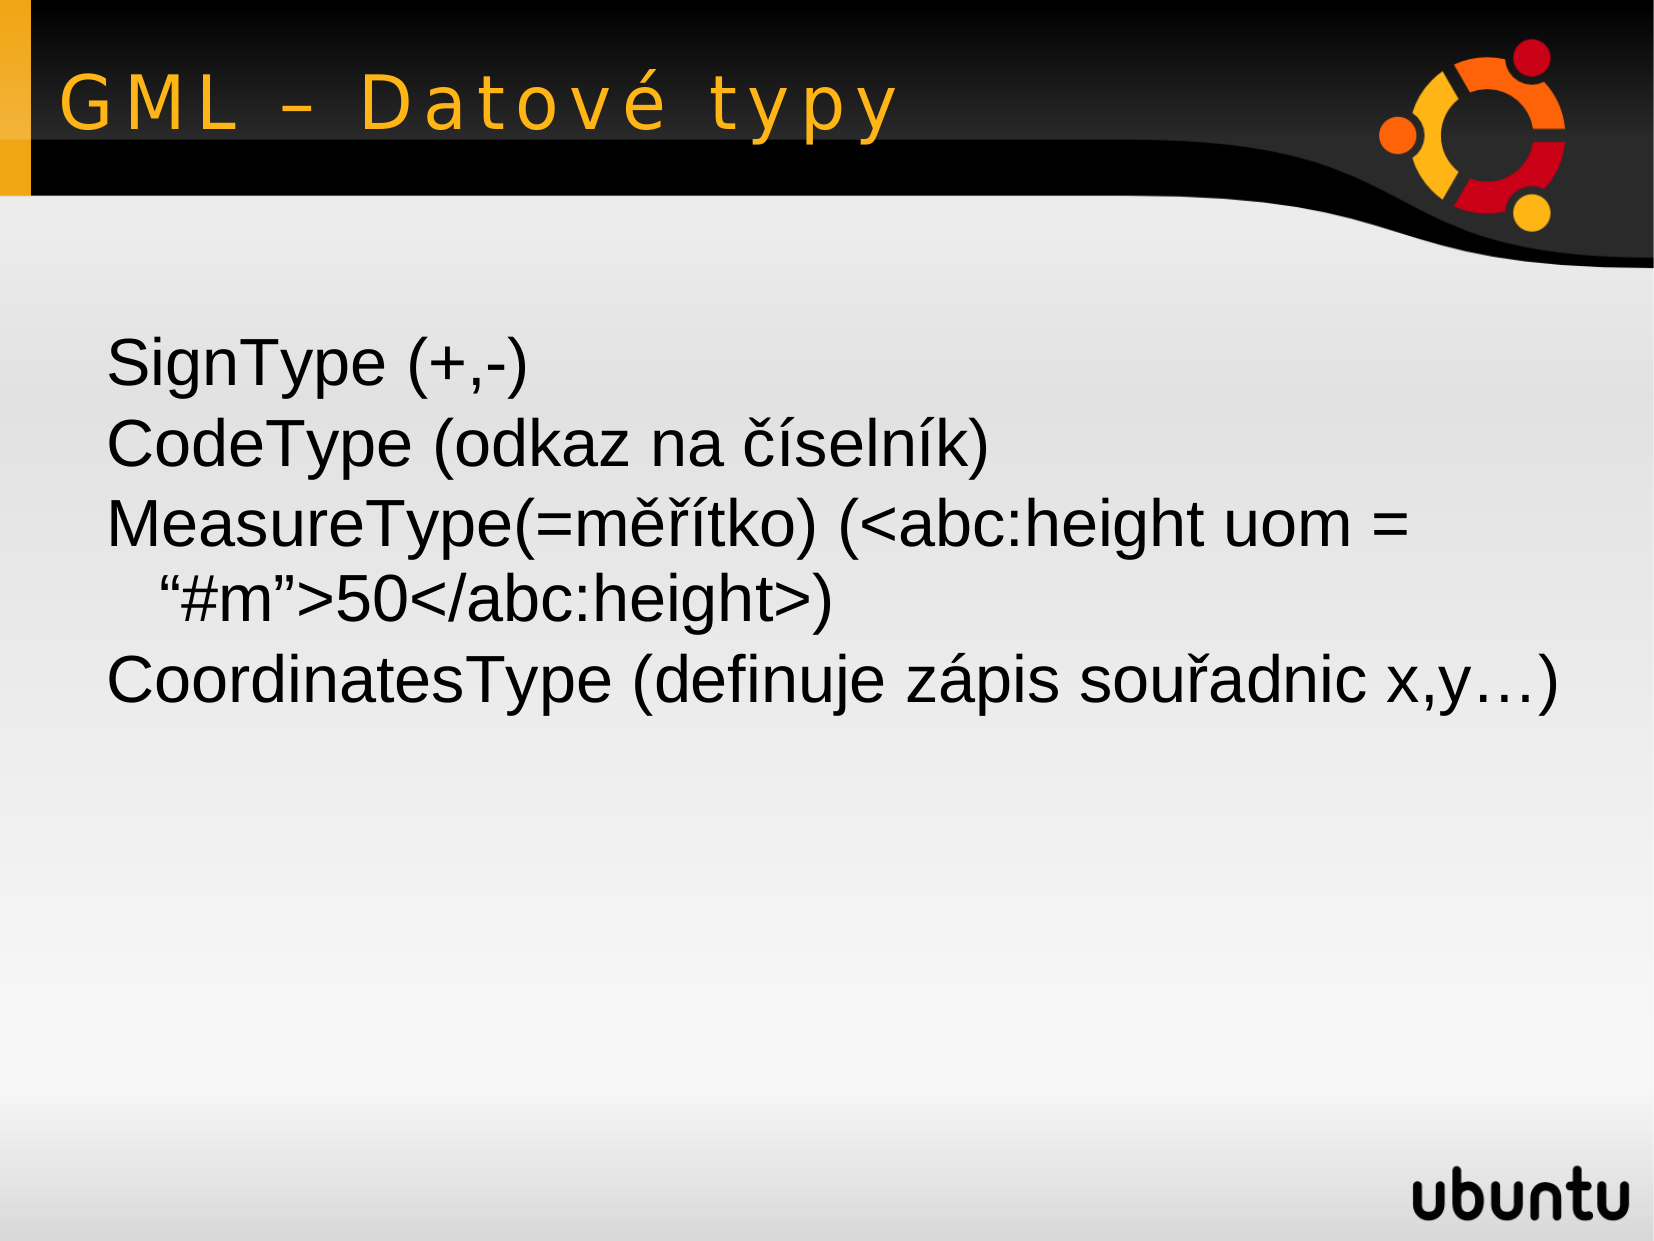

# GML – Datové typy
SignType (+,-)
CodeType (odkaz na číselník)
MeasureType(=měřítko) (<abc:height uom = “#m”>50</abc:height>)
CoordinatesType (definuje zápis souřadnic x,y…)